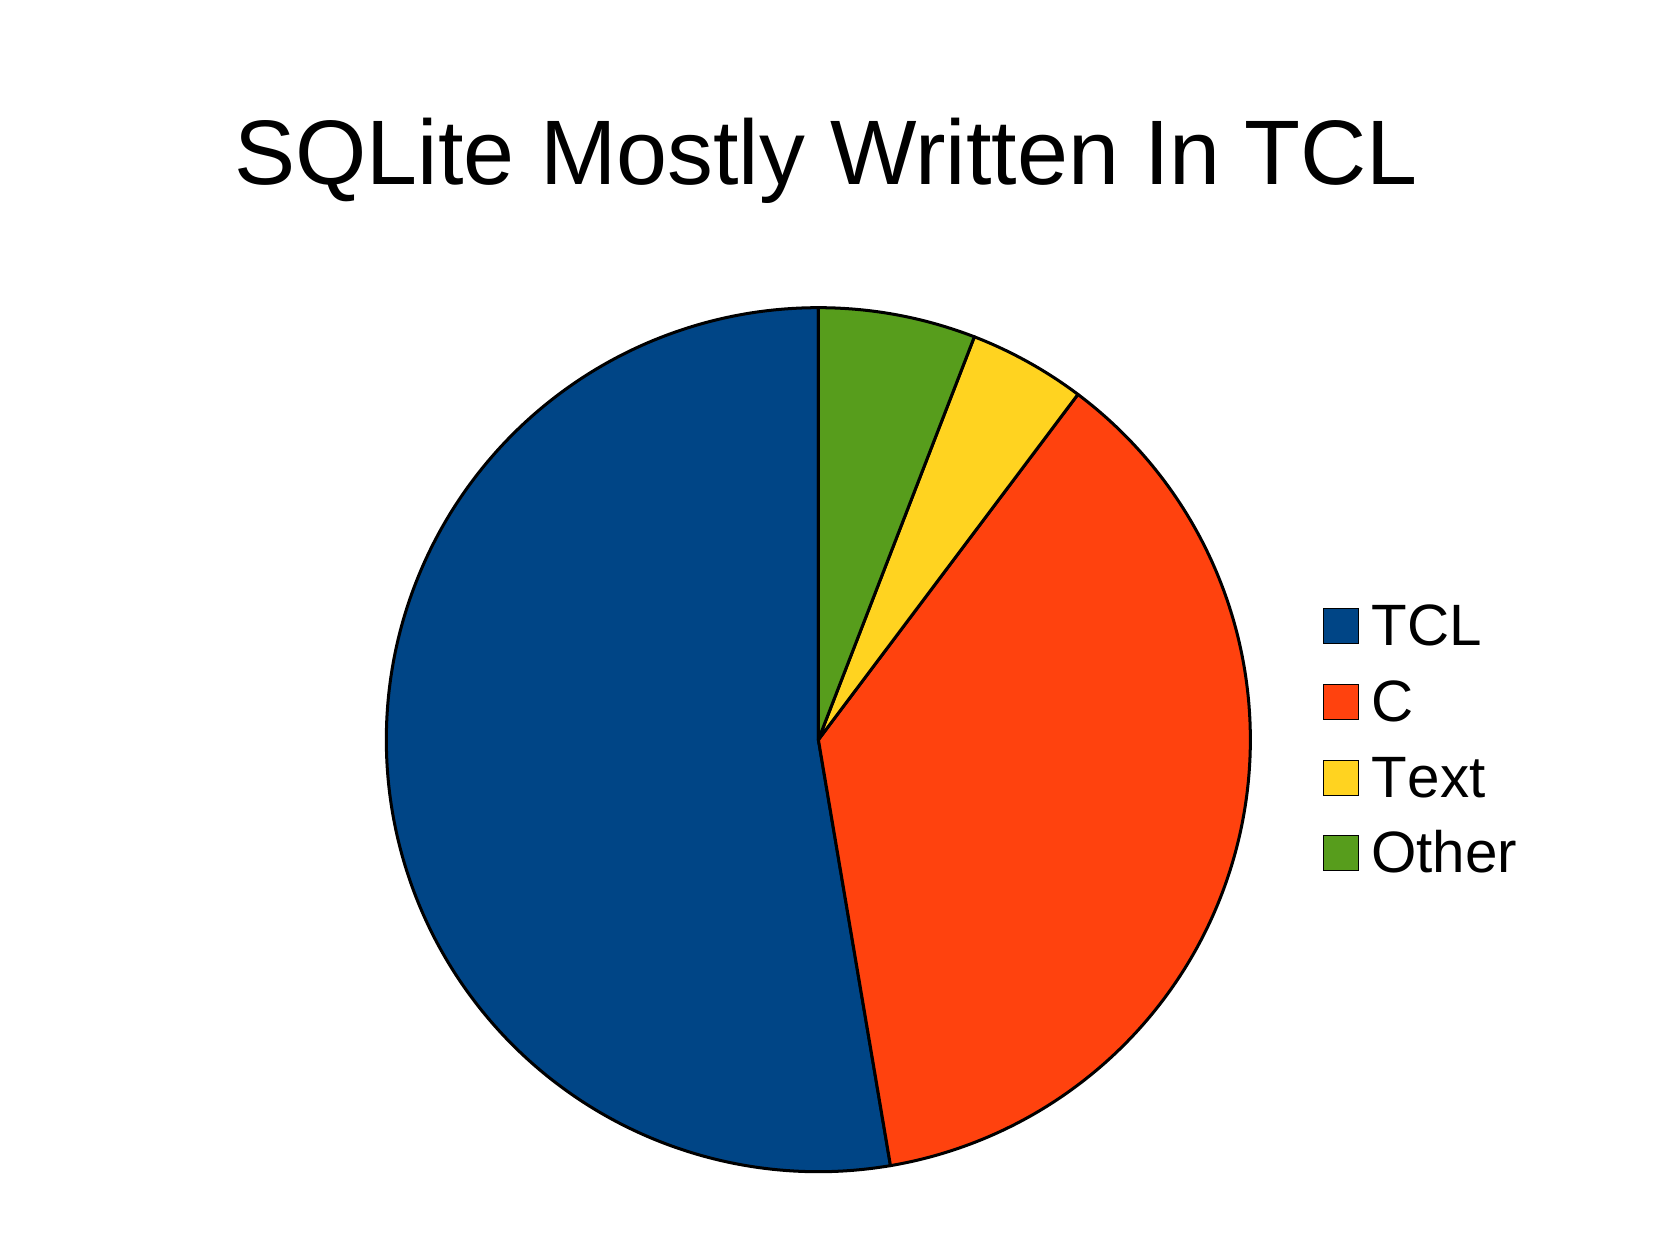

# SQLite Mostly Written In TCL
### Chart
| Category | 52.67% 37.07% 4.38% 5.88% |
|---|---|
| TCL | 326901.0 |
| C | 230089.0 |
| Text | 27176.0 |
| Other | 36499.0 |